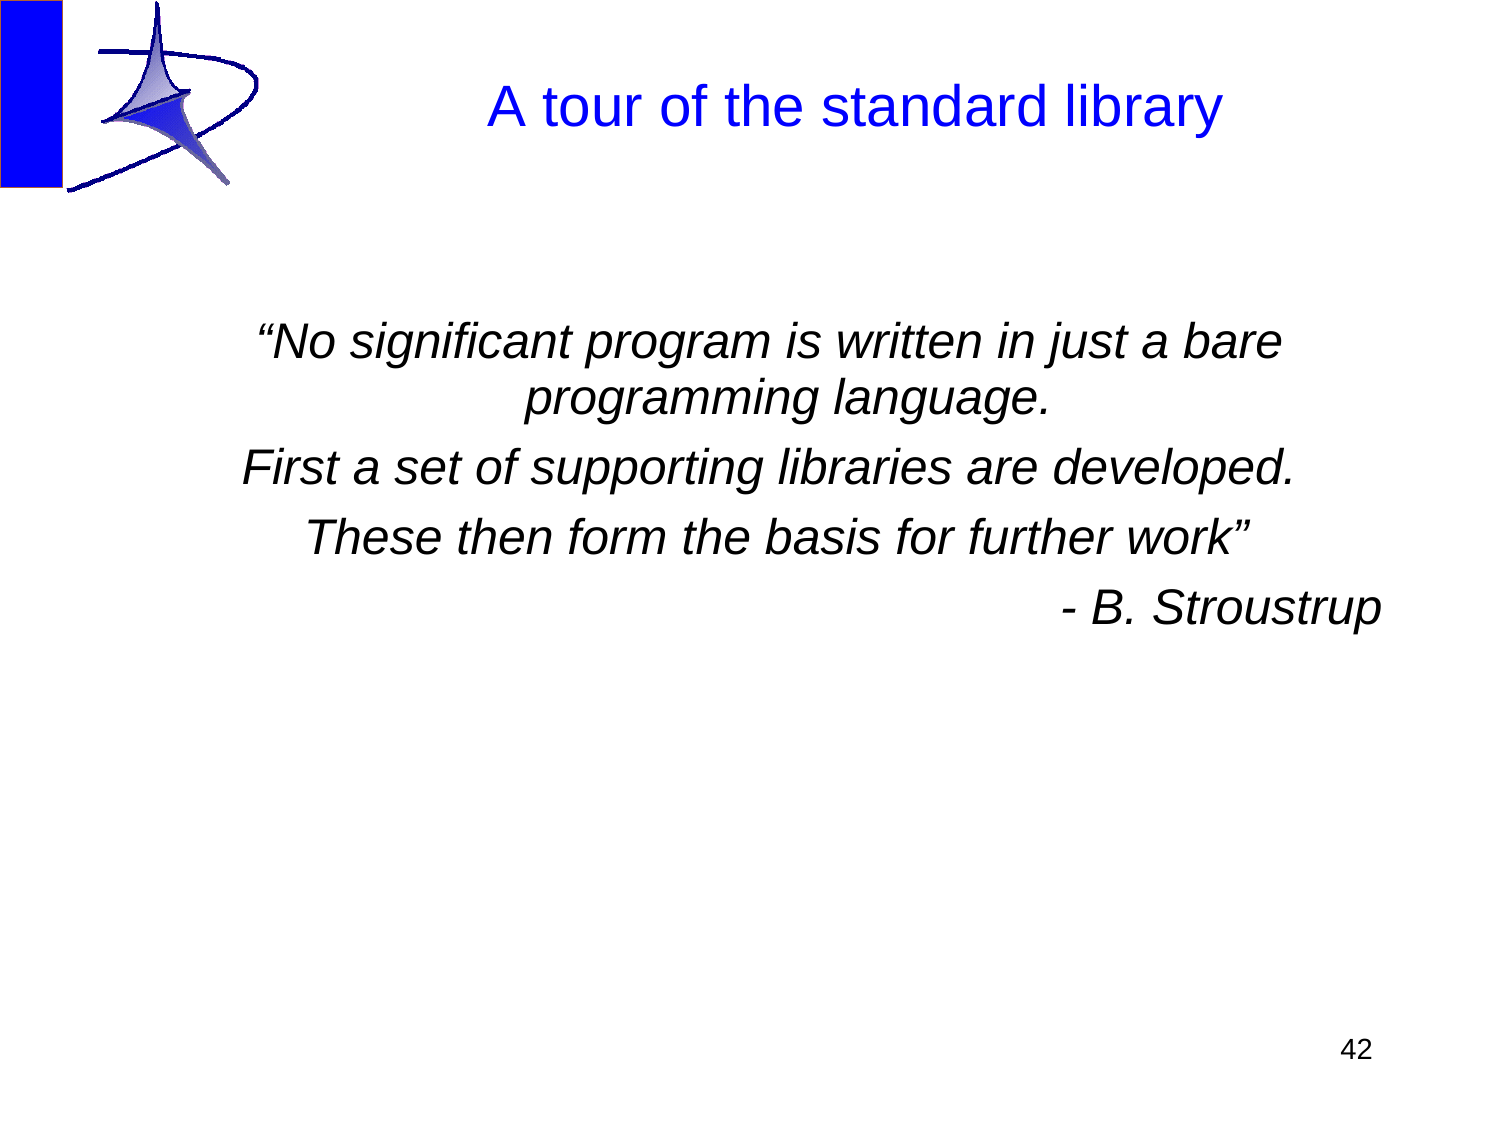

# A tour of the standard library
“No significant program is written in just a bare programming language.
First a set of supporting libraries are developed.
 These then form the basis for further work”
- B. Stroustrup
42